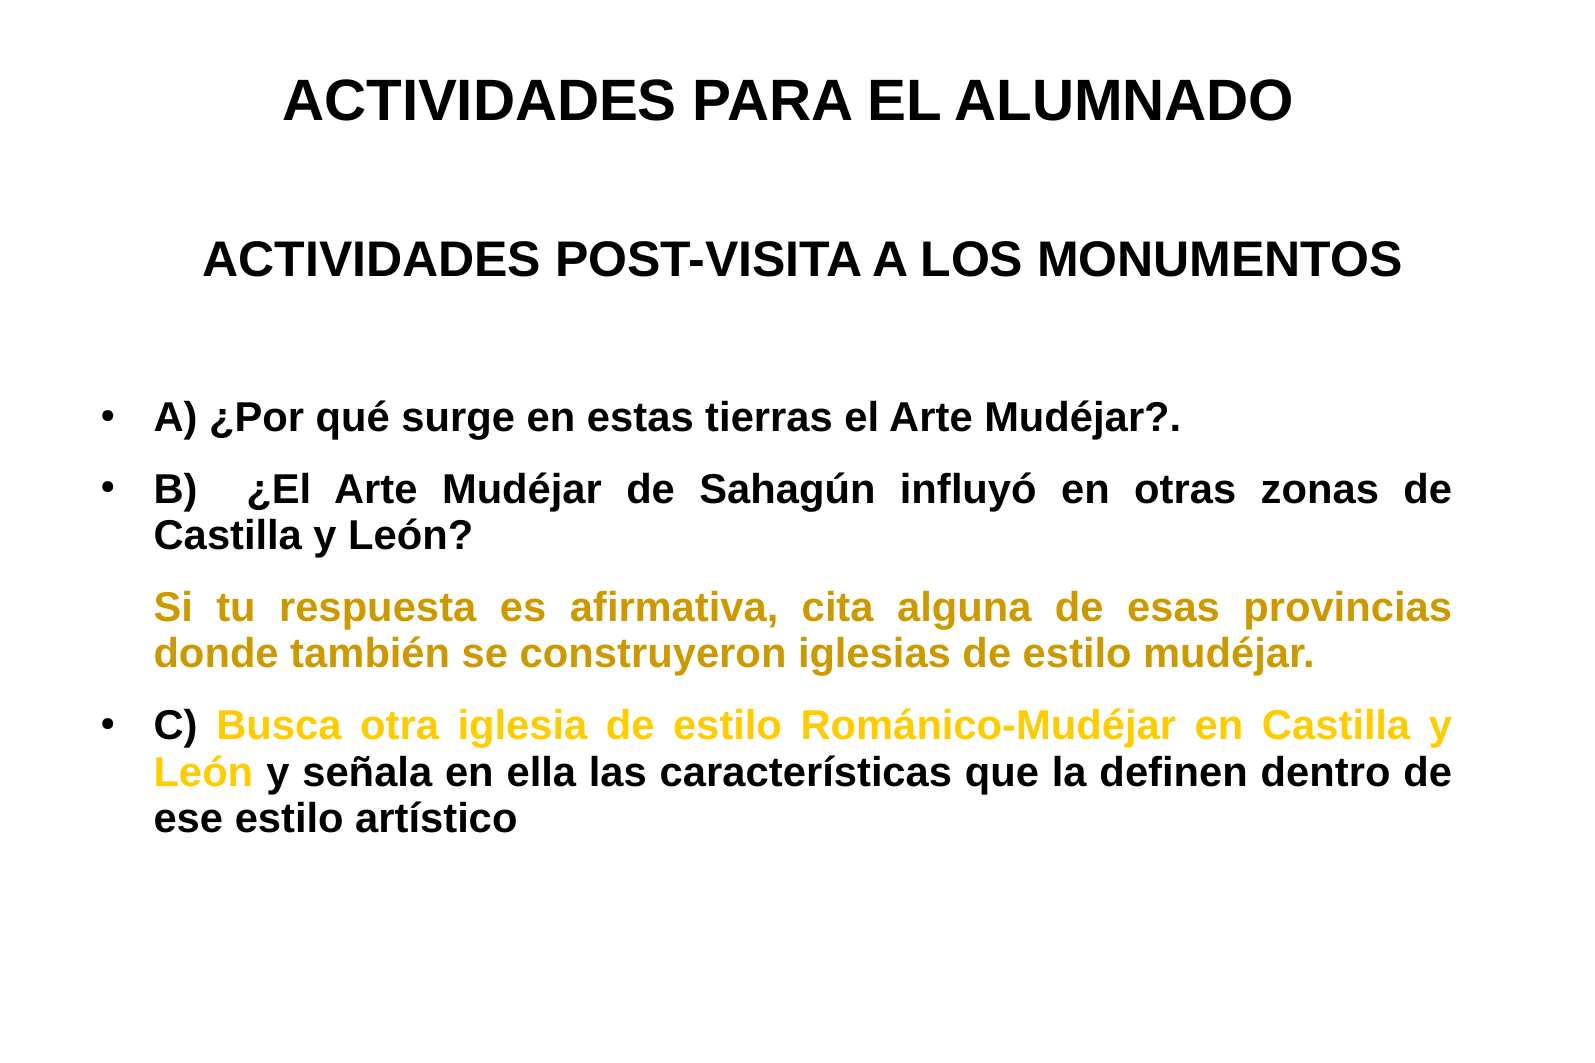

# ACTIVIDADES PARA EL ALUMNADO
ACTIVIDADES POST-VISITA A LOS MONUMENTOS
A) ¿Por qué surge en estas tierras el Arte Mudéjar?.
B) ¿El Arte Mudéjar de Sahagún influyó en otras zonas de Castilla y León?
Si tu respuesta es afirmativa, cita alguna de esas provincias donde también se construyeron iglesias de estilo mudéjar.
C) Busca otra iglesia de estilo Románico-Mudéjar en Castilla y León y señala en ella las características que la definen dentro de ese estilo artístico